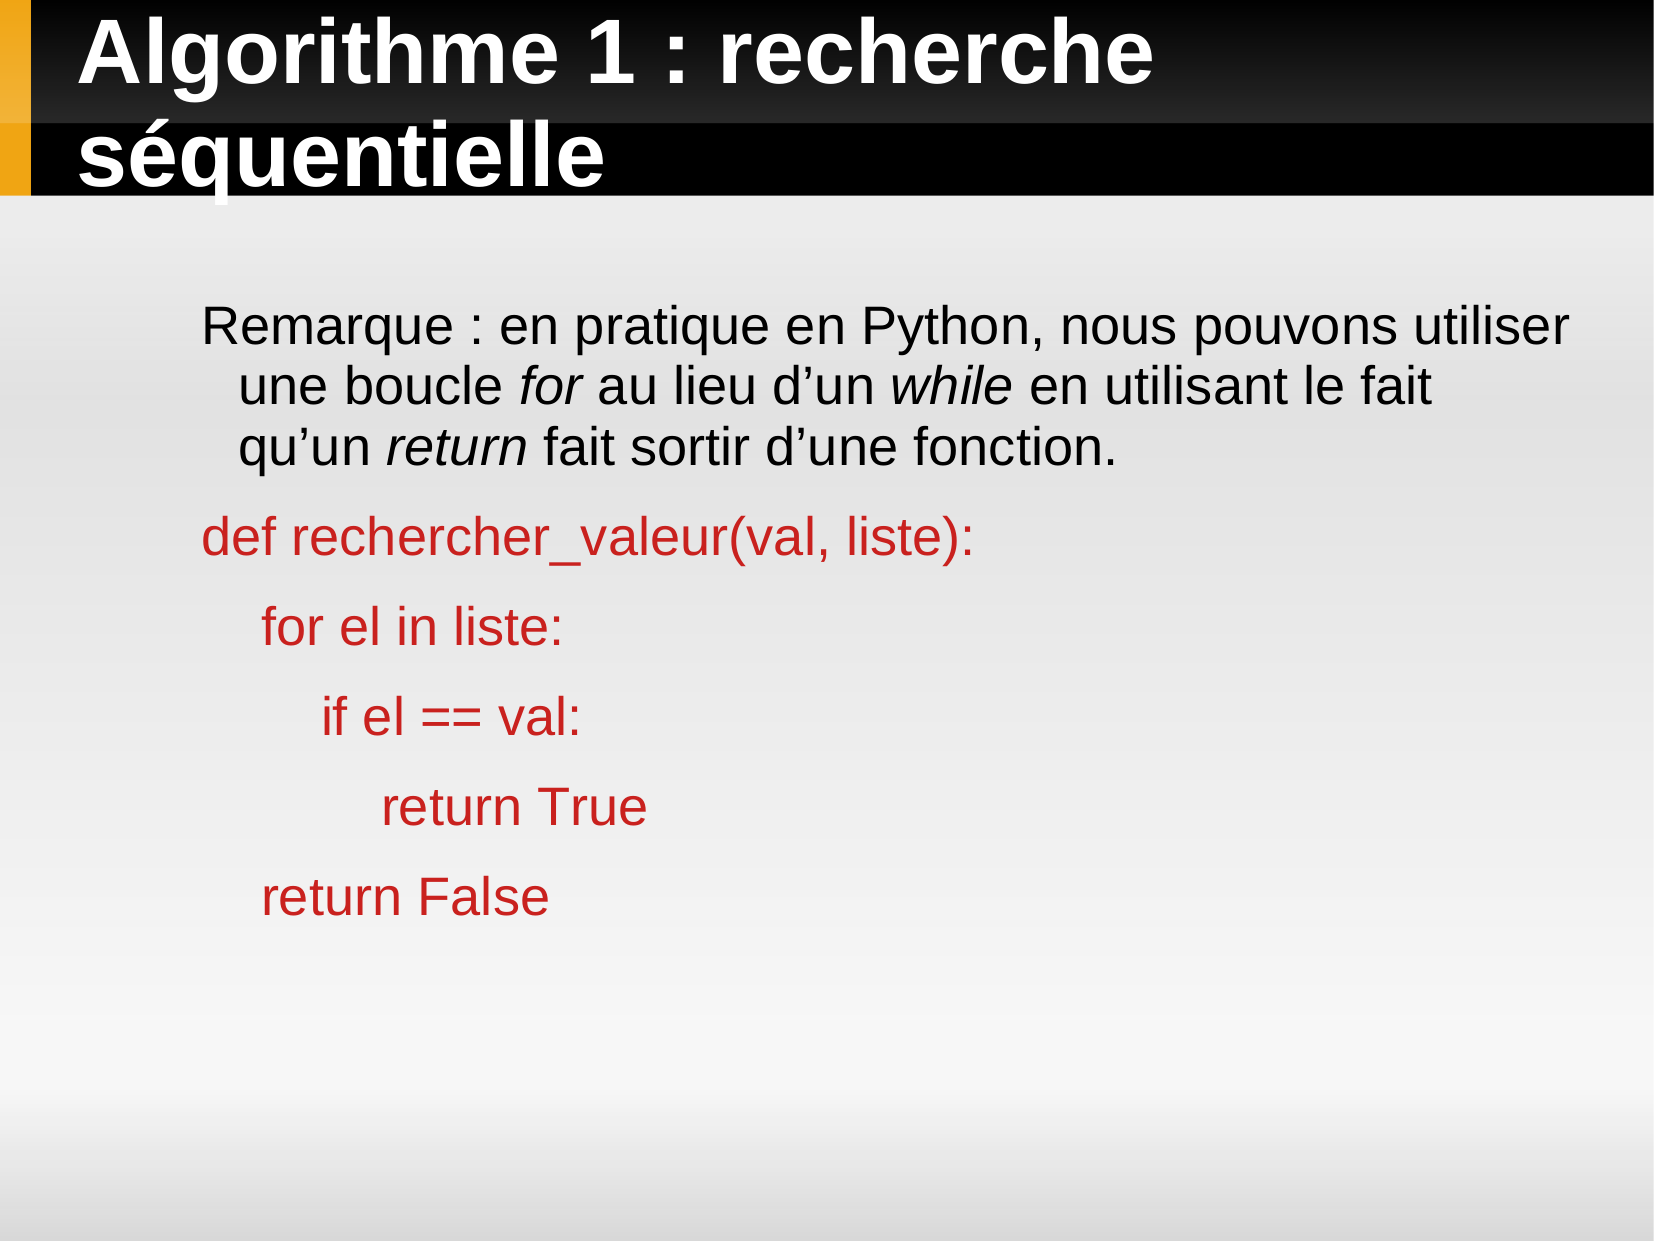

Algorithme 1 : recherche séquentielle
# Remarque : en pratique en Python, nous pouvons utiliser une boucle for au lieu d’un while en utilisant le fait qu’un return fait sortir d’une fonction.
def rechercher_valeur(val, liste):
 for el in liste:
 if el == val:
 return True
 return False